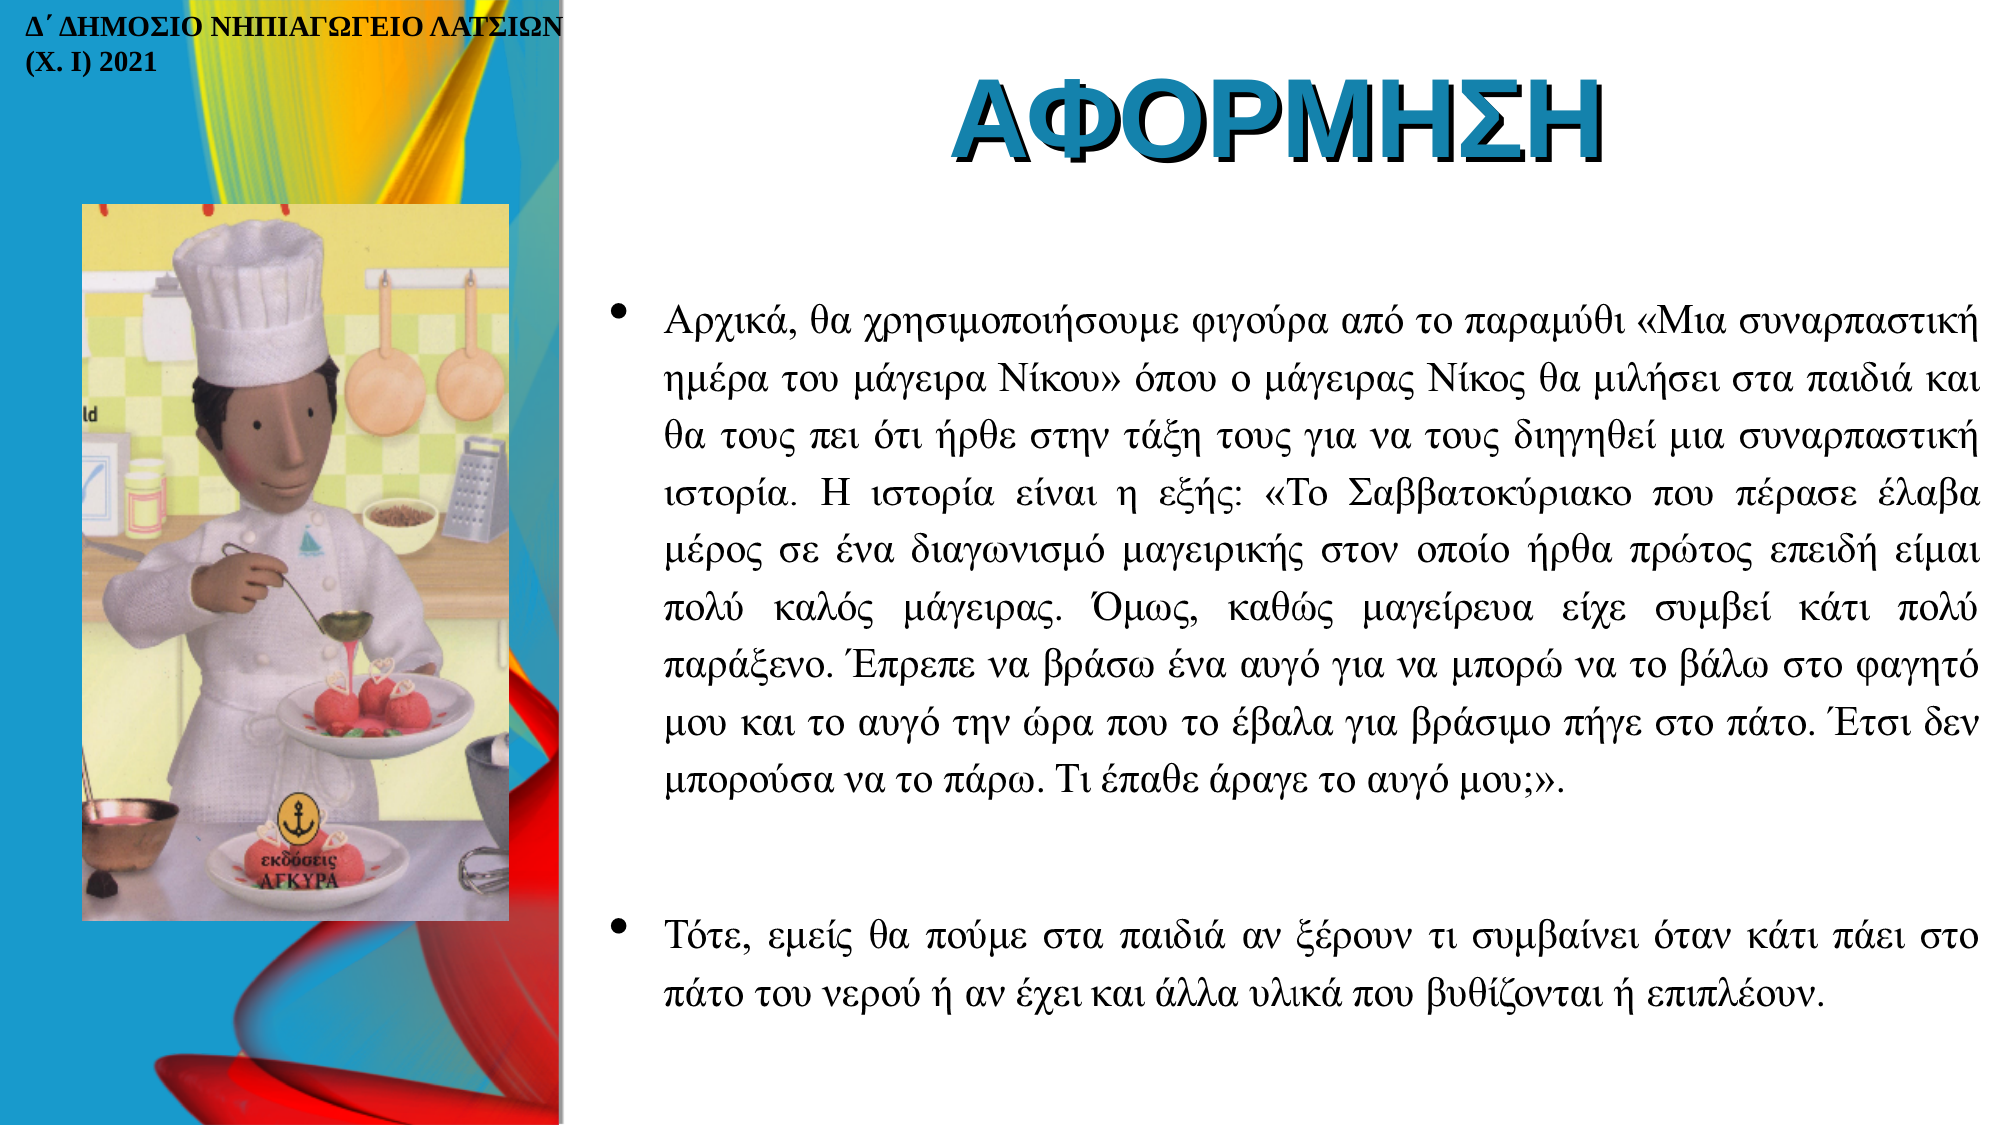

Δ΄ ΔΗΜΟΣΙΟ ΝΗΠΙΑΓΩΓΕΙΟ ΛΑΤΣΙΩΝ
(Χ. Ι) 2021
ΑΦΟΡΜΗΣΗ